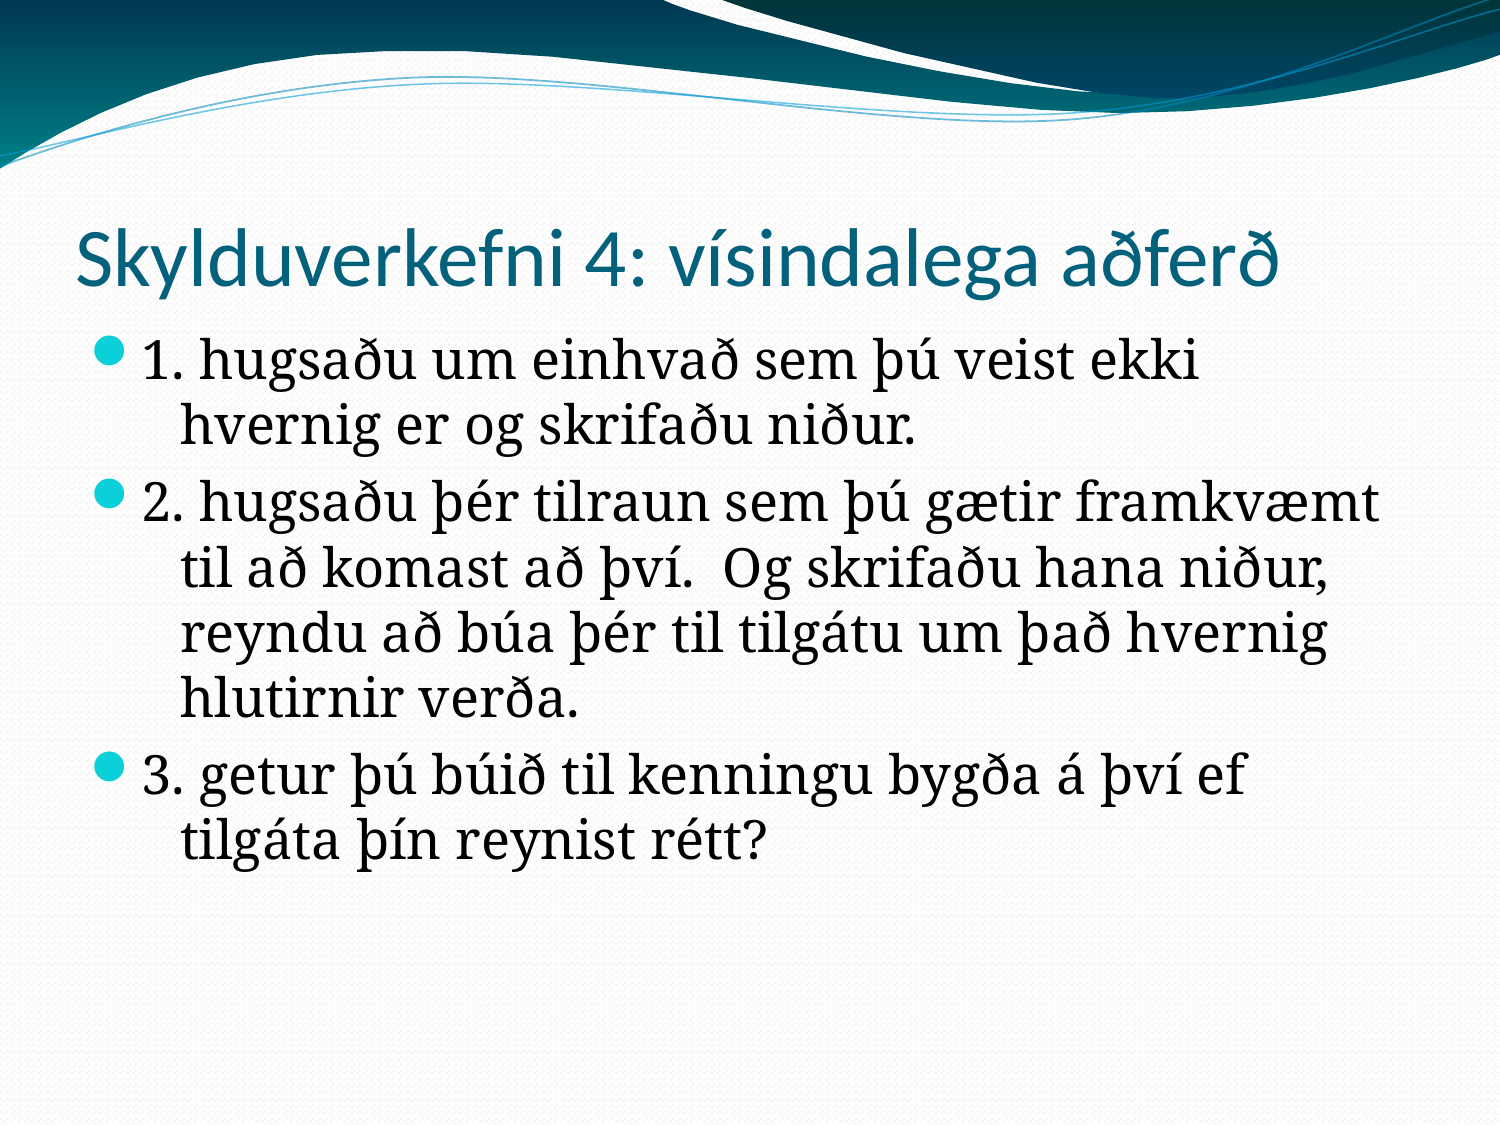

# Skylduverkefni 4: vísindalega aðferð
1. hugsaðu um einhvað sem þú veist ekki hvernig er og skrifaðu niður.
2. hugsaðu þér tilraun sem þú gætir framkvæmt til að komast að því. Og skrifaðu hana niður, reyndu að búa þér til tilgátu um það hvernig hlutirnir verða.
3. getur þú búið til kenningu bygða á því ef tilgáta þín reynist rétt?